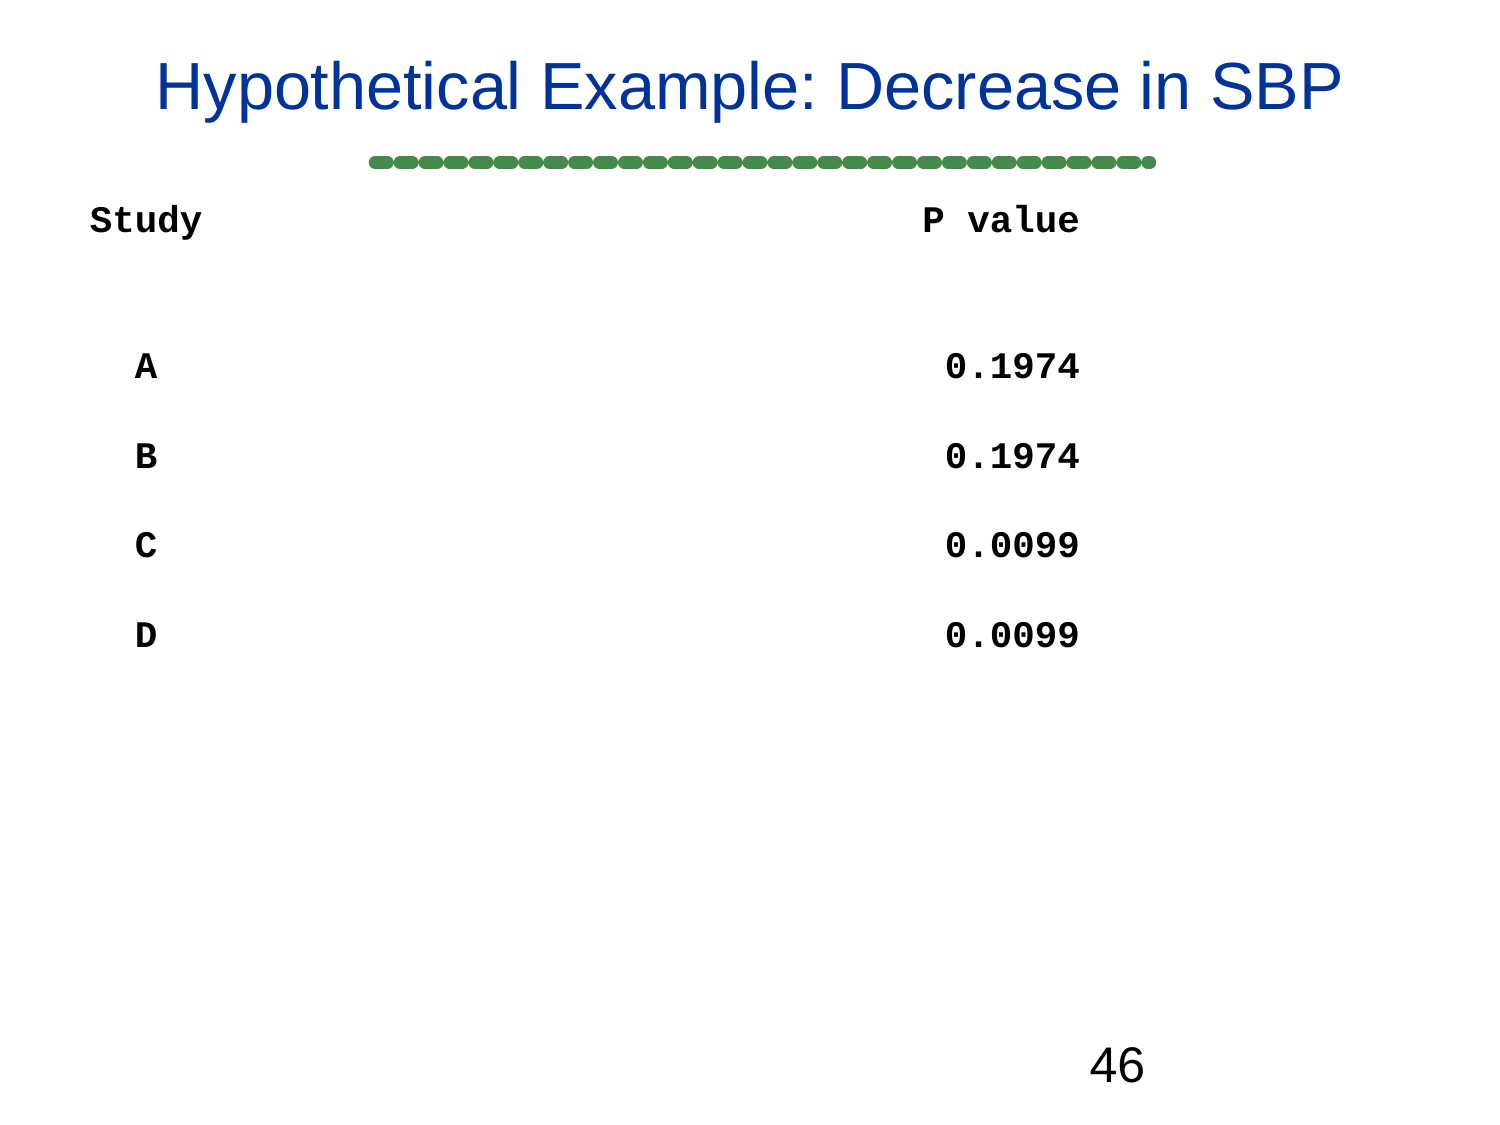

# Hypothetical Example: Decrease in SBP
Study P value
 A 0.1974
 B 0.1974
 C 0.0099
 D 0.0099
46